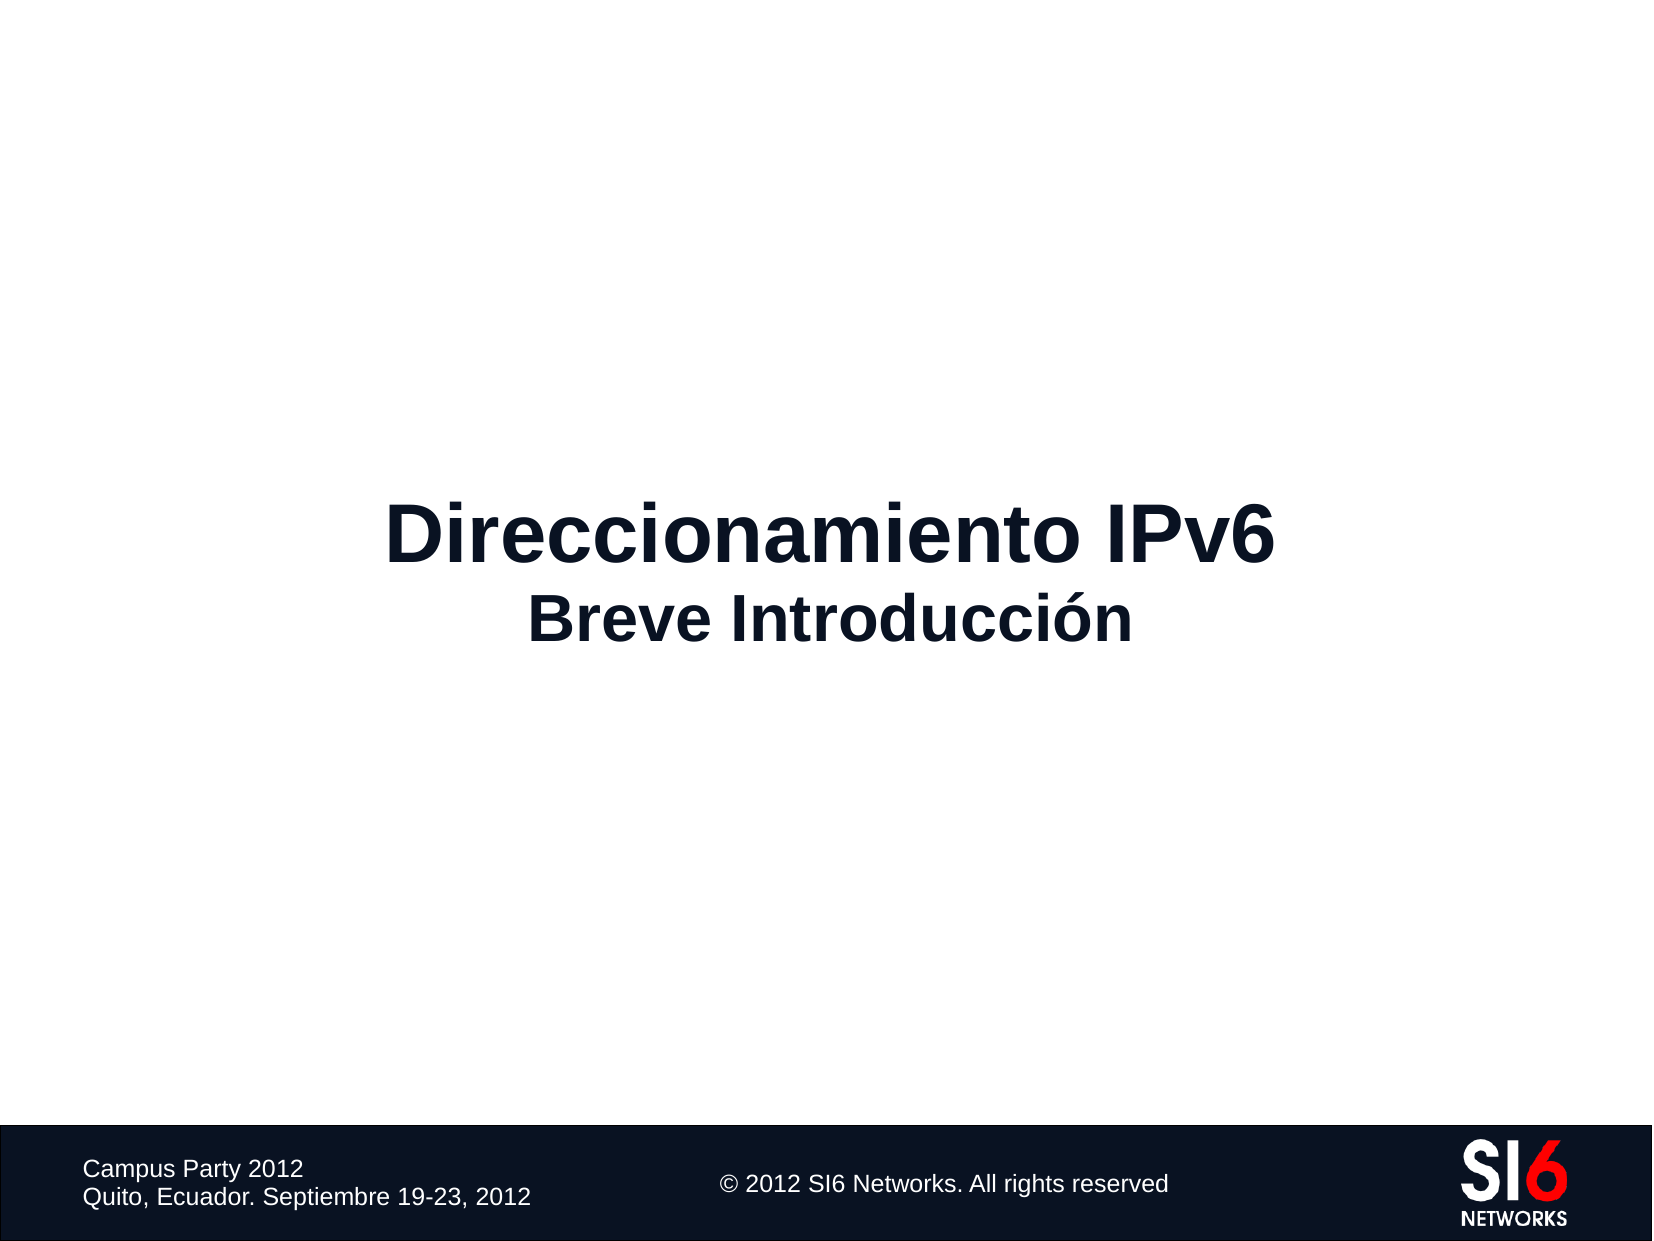

# Direccionamiento IPv6 Breve Introducción
Congreso de Seguridad en Computo 2011
17